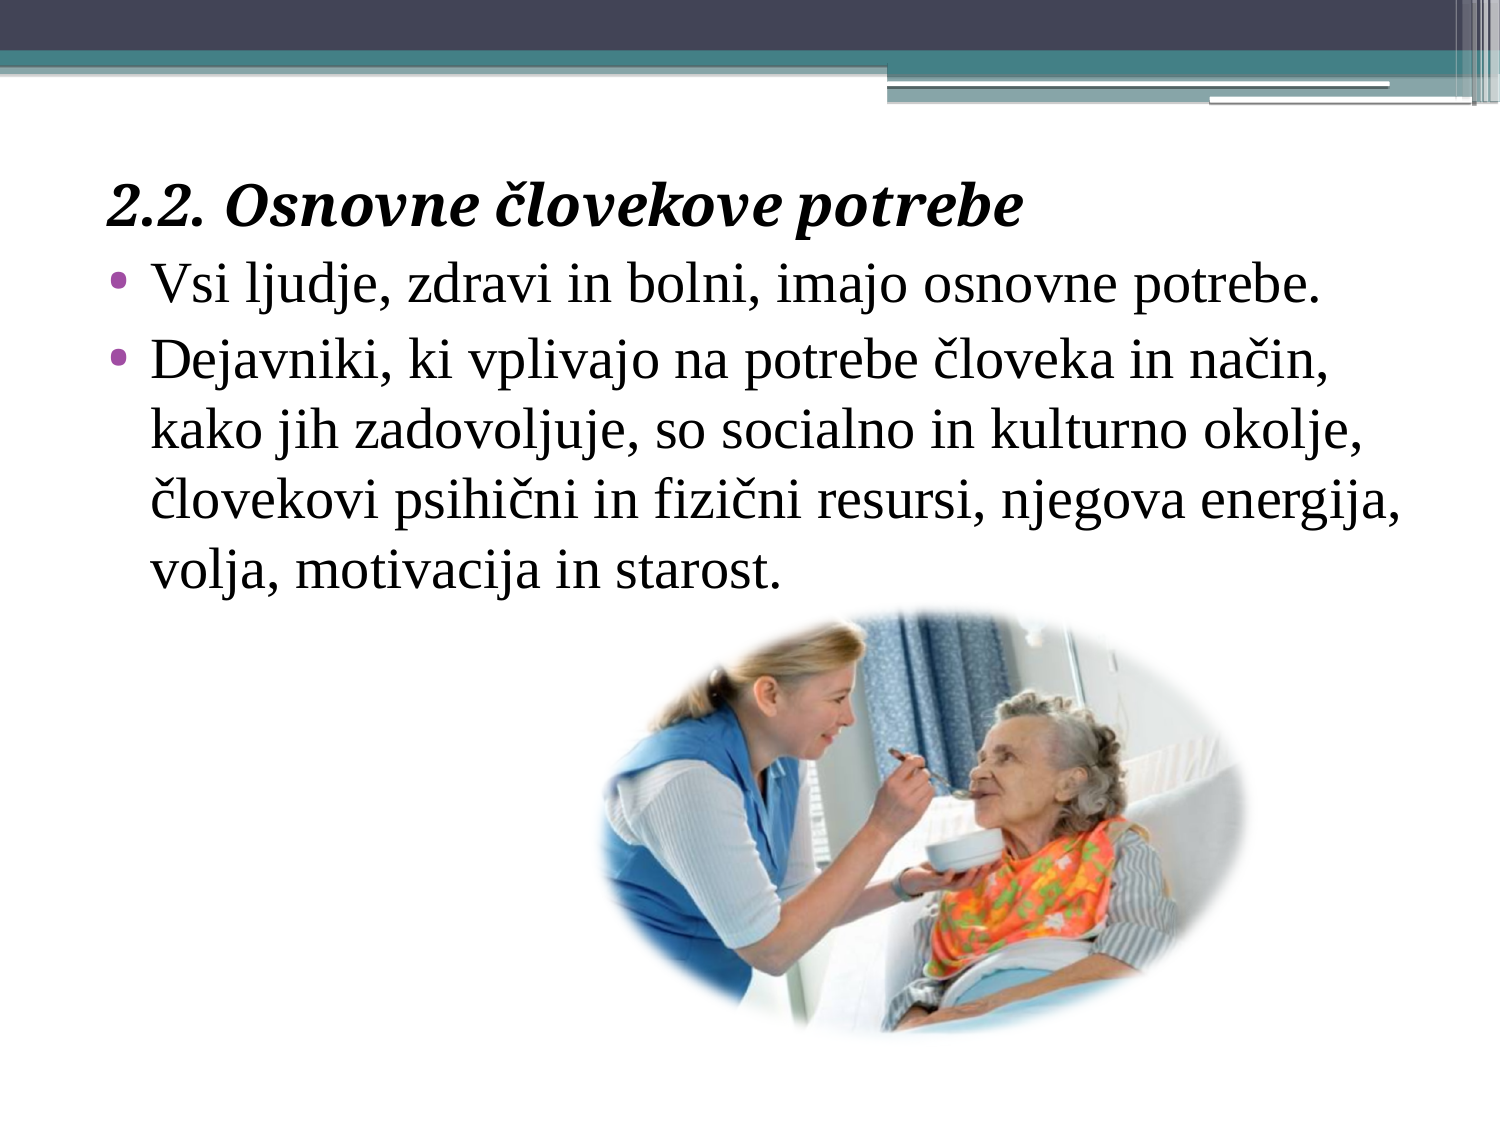

# 2.2. Osnovne človekove potrebe
Vsi ljudje, zdravi in bolni, imajo osnovne potrebe.
Dejavniki, ki vplivajo na potrebe človeka in način, kako jih zadovoljuje, so socialno in kulturno okolje, človekovi psihični in fizični resursi, njegova energija, volja, motivacija in starost.